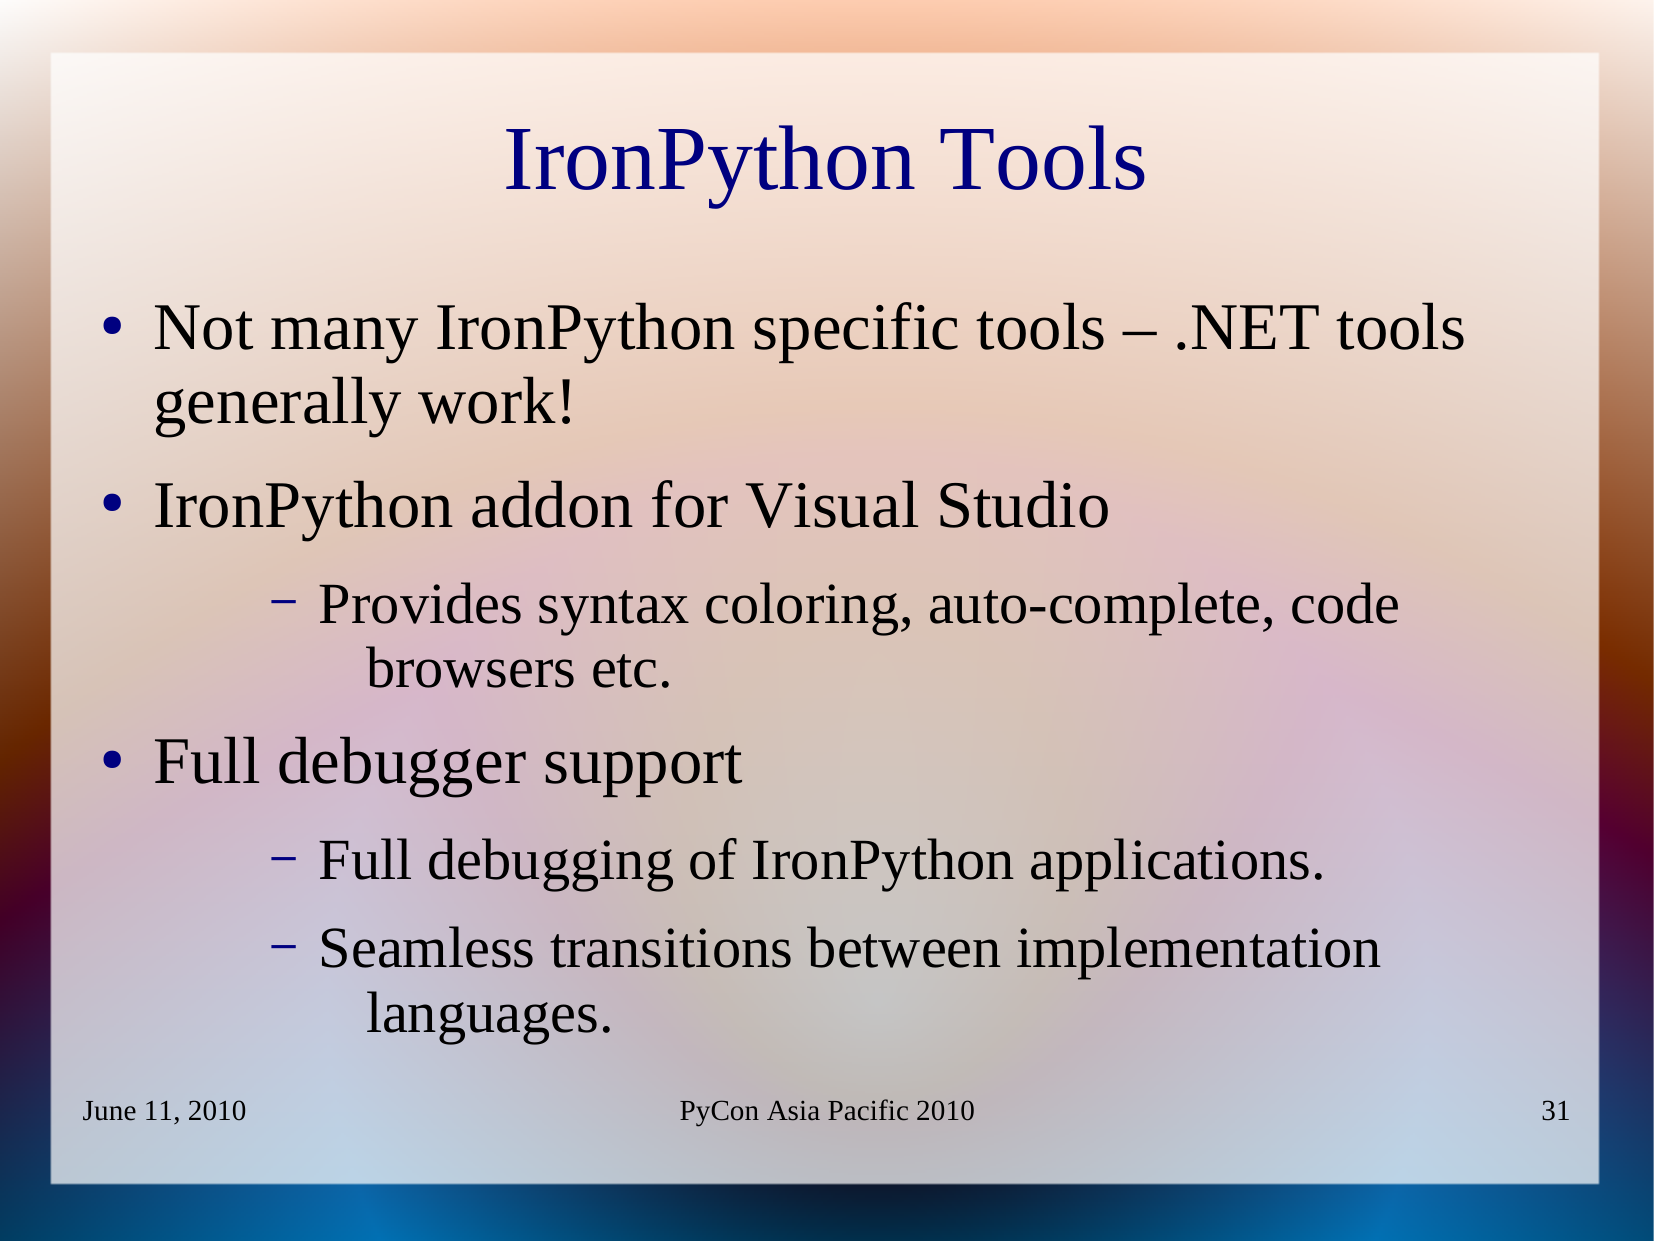

# IronPython Tools
Not many IronPython specific tools – .NET tools generally work!
IronPython addon for Visual Studio
Provides syntax coloring, auto-complete, code browsers etc.
Full debugger support
Full debugging of IronPython applications.
Seamless transitions between implementation languages.
June 11, 2010
PyCon Asia Pacific 2010
31